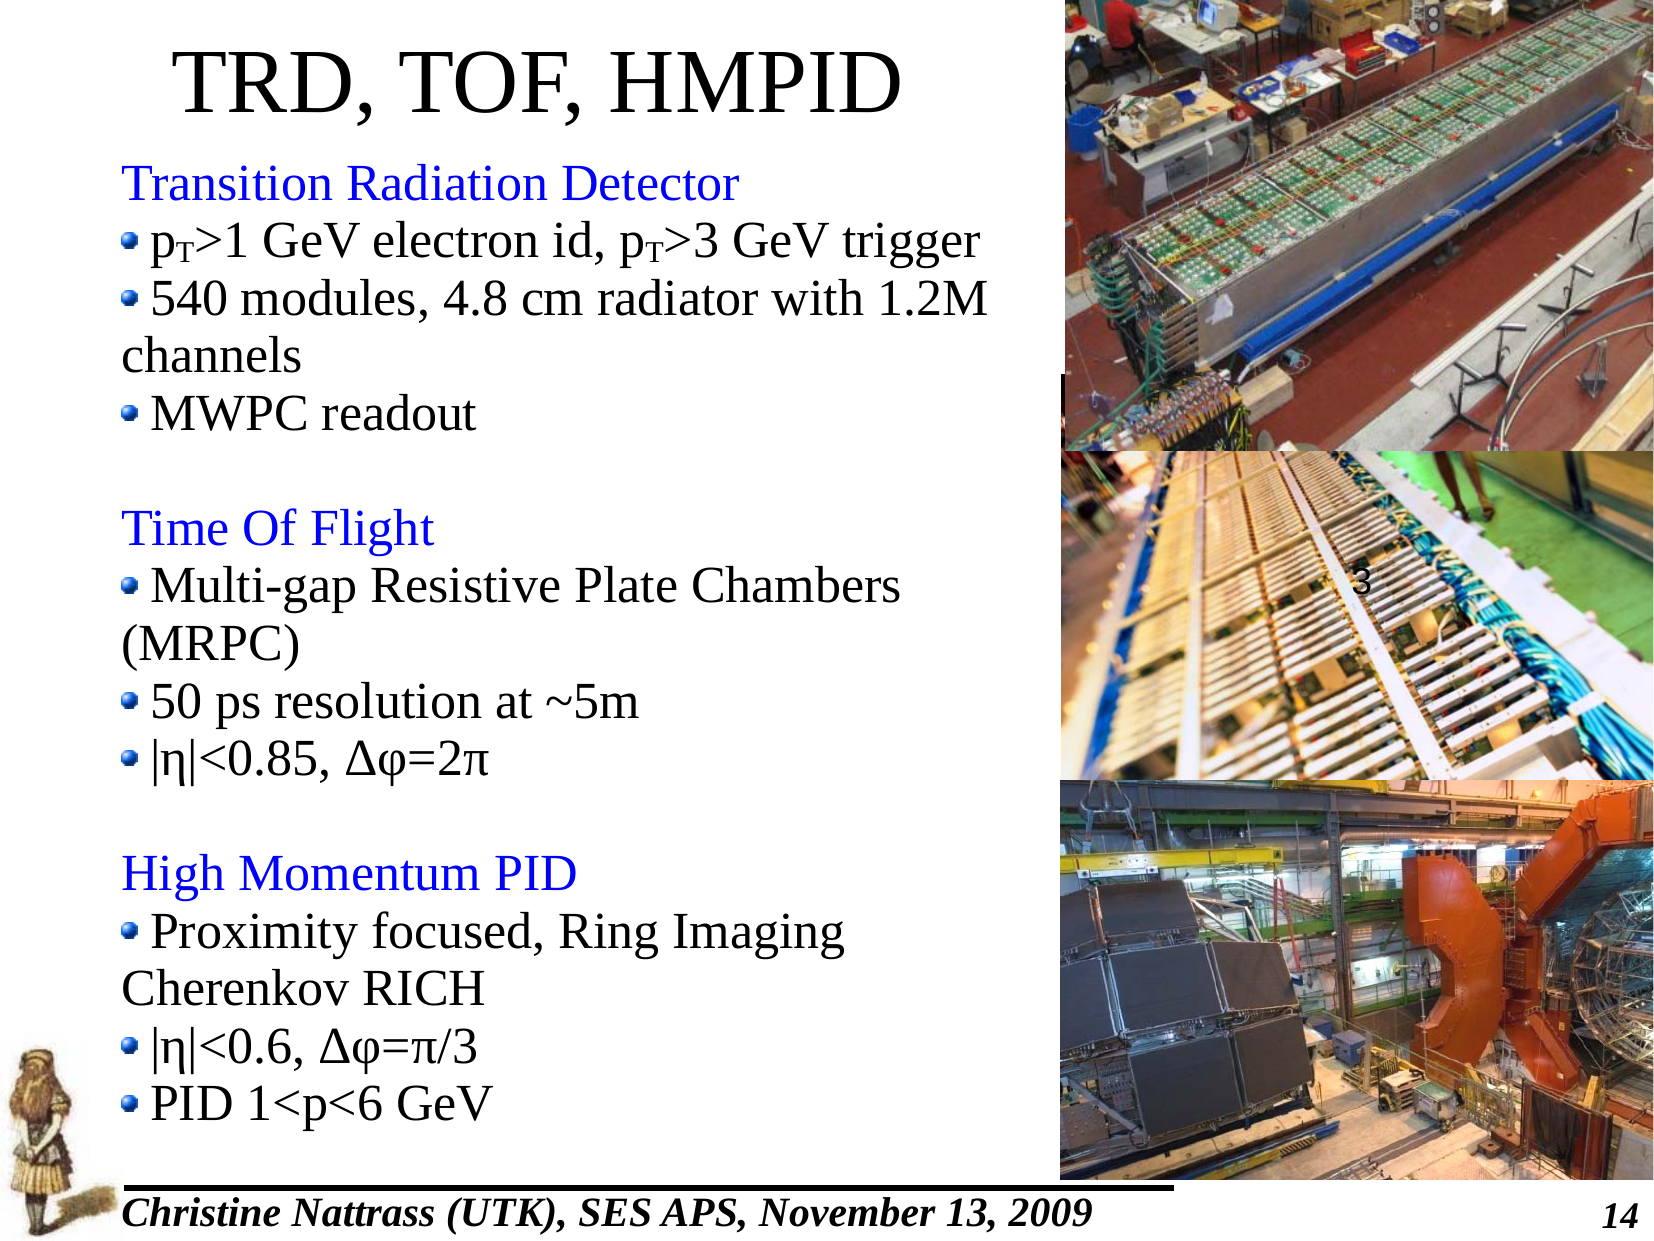

# TRD, TOF, HMPID
Transition Radiation Detector
 pT>1 GeV electron id, pT>3 GeV trigger
 540 modules, 4.8 cm radiator with 1.2M channels
 MWPC readout
Time Of Flight
 Multi-gap Resistive Plate Chambers (MRPC)
 50 ps resolution at ~5m
 |η|<0.85, Δφ=2π
High Momentum PID
 Proximity focused, Ring Imaging Cherenkov RICH
 |η|<0.6, Δφ=π/3
 PID 1<p<6 GeV
3